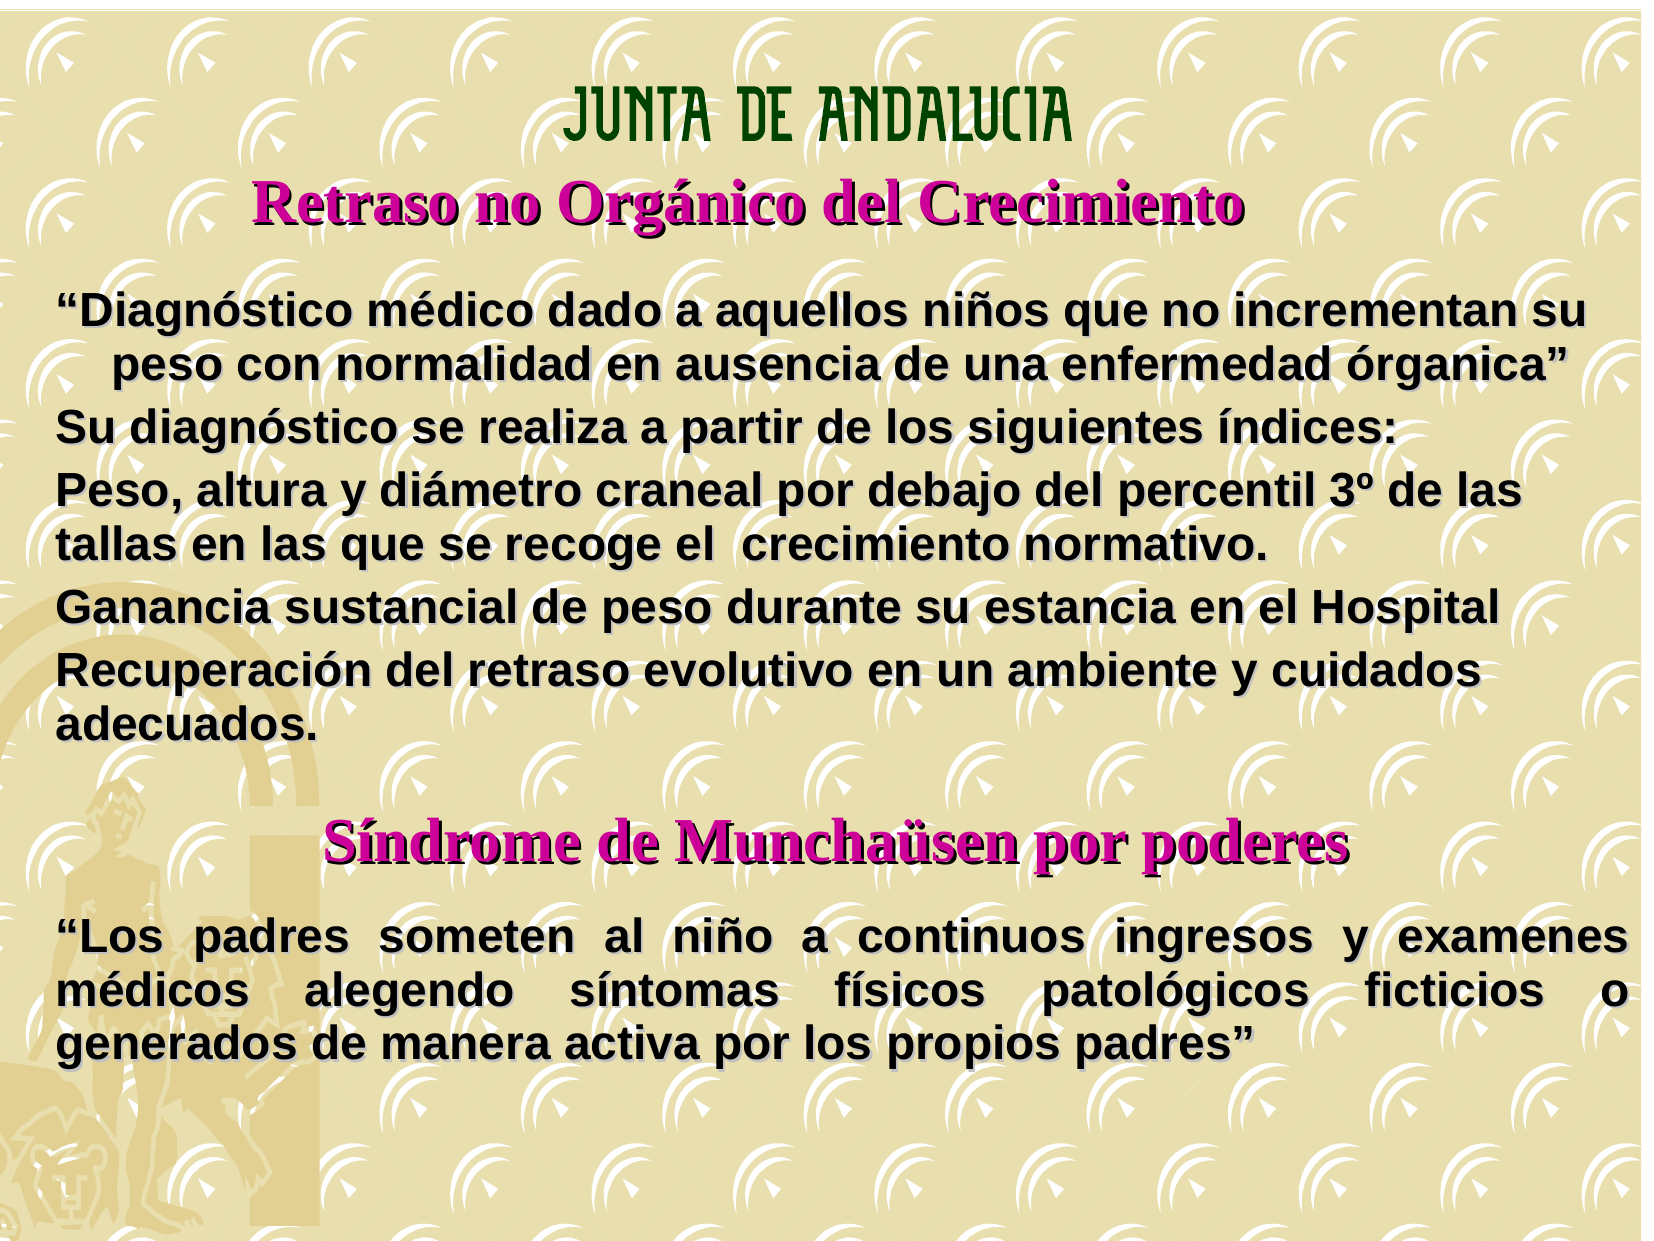

Retraso no Orgánico del Crecimiento
“Diagnóstico médico dado a aquellos niños que no incrementan su peso con normalidad en ausencia de una enfermedad órganica”
Su diagnóstico se realiza a partir de los siguientes índices:
Peso, altura y diámetro craneal por debajo del percentil 3º de las tallas en las que se recoge el crecimiento normativo.
Ganancia sustancial de peso durante su estancia en el Hospital
Recuperación del retraso evolutivo en un ambiente y cuidados adecuados.
Síndrome de Munchaüsen por poderes
“Los padres someten al niño a continuos ingresos y examenes médicos alegendo síntomas físicos patológicos ficticios o generados de manera activa por los propios padres”
#